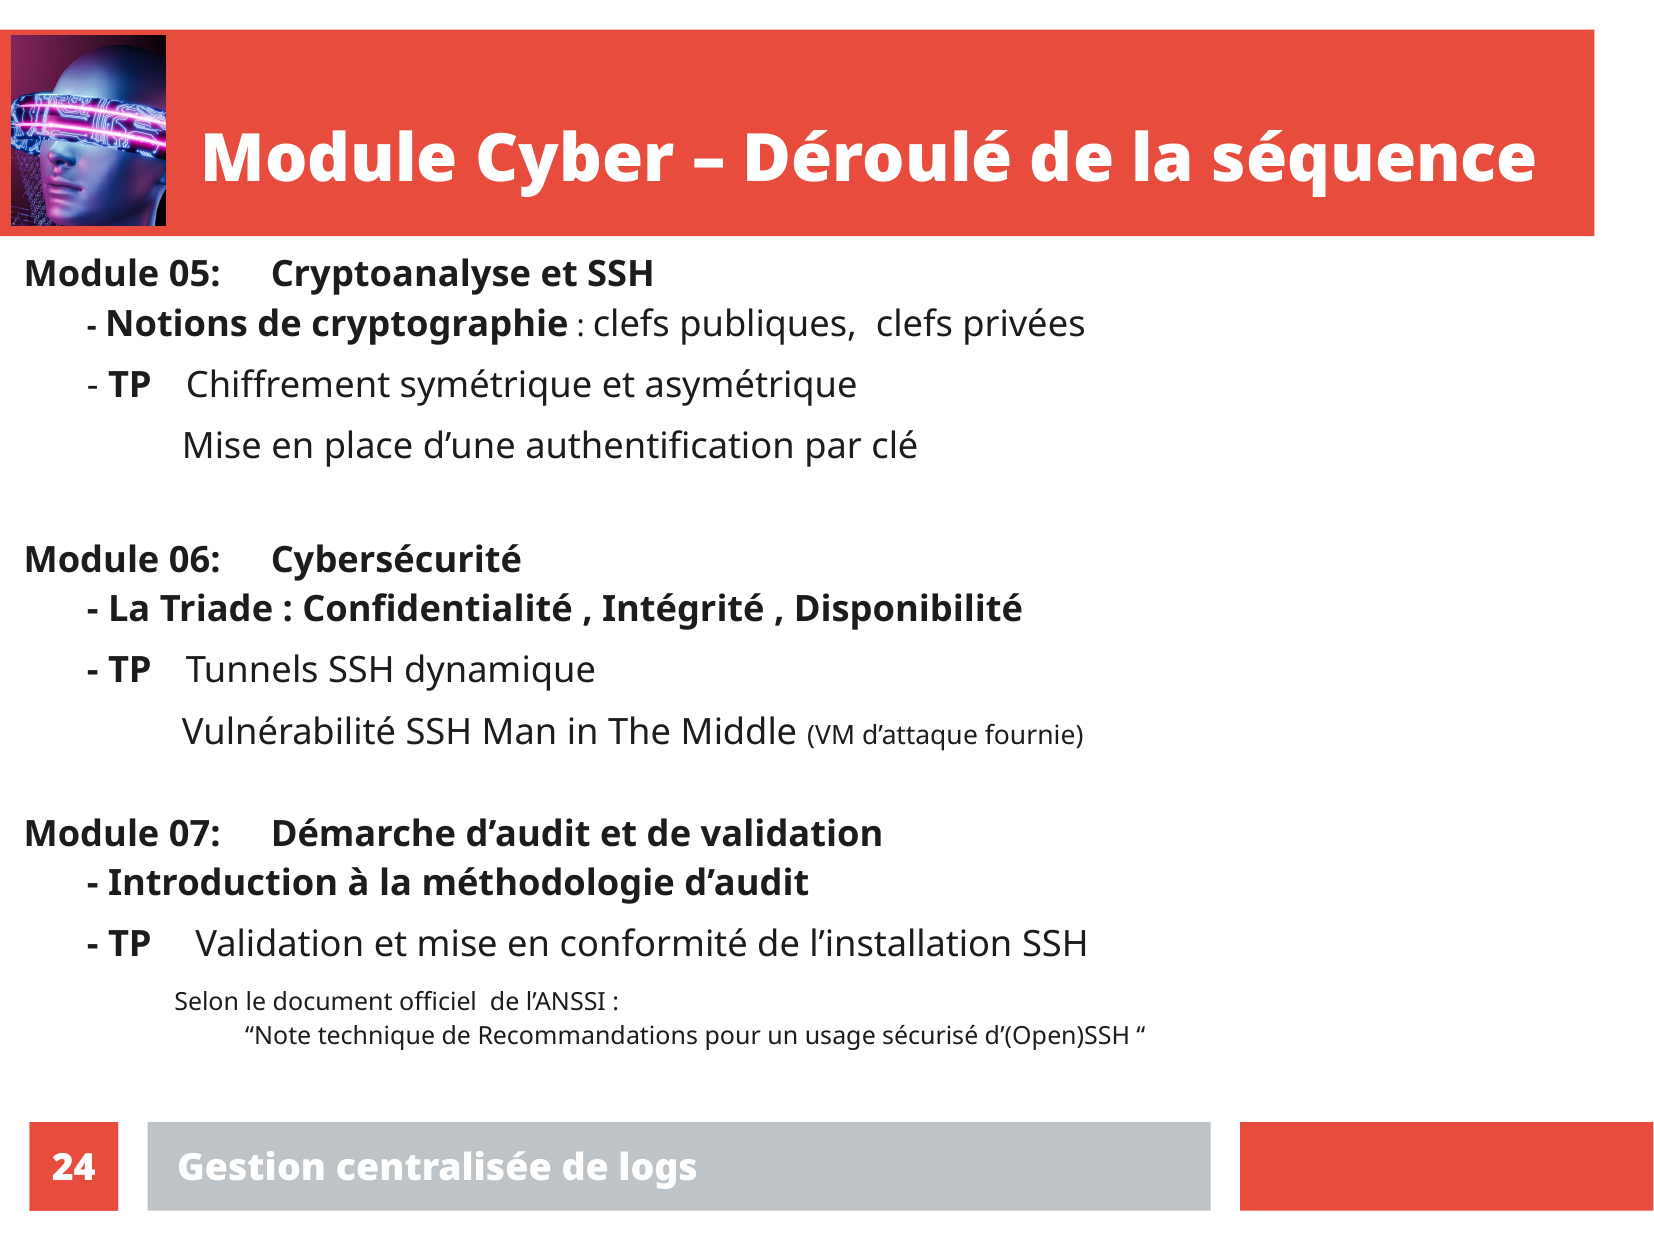

# Module Cyber – Déroulé de la séquence
Module 05: 	Cryptoanalyse et SSH
- Notions de cryptographie : clefs publiques, clefs privées
- TP	Chiffrement symétrique et asymétrique
Mise en place d’une authentification par clé
Module 06: 	Cybersécurité
- La Triade : Confidentialité , Intégrité , Disponibilité
- TP 	Tunnels SSH dynamique
Vulnérabilité SSH Man in The Middle (VM d’attaque fournie)
Module 07: 	Démarche d’audit et de validation
- Introduction à la méthodologie d’audit
- TP 	 Validation et mise en conformité de l’installation SSH
Selon le document officiel de l’ANSSI :
“Note technique de Recommandations pour un usage sécurisé d’(Open)SSH “
24
Gestion centralisée de logs